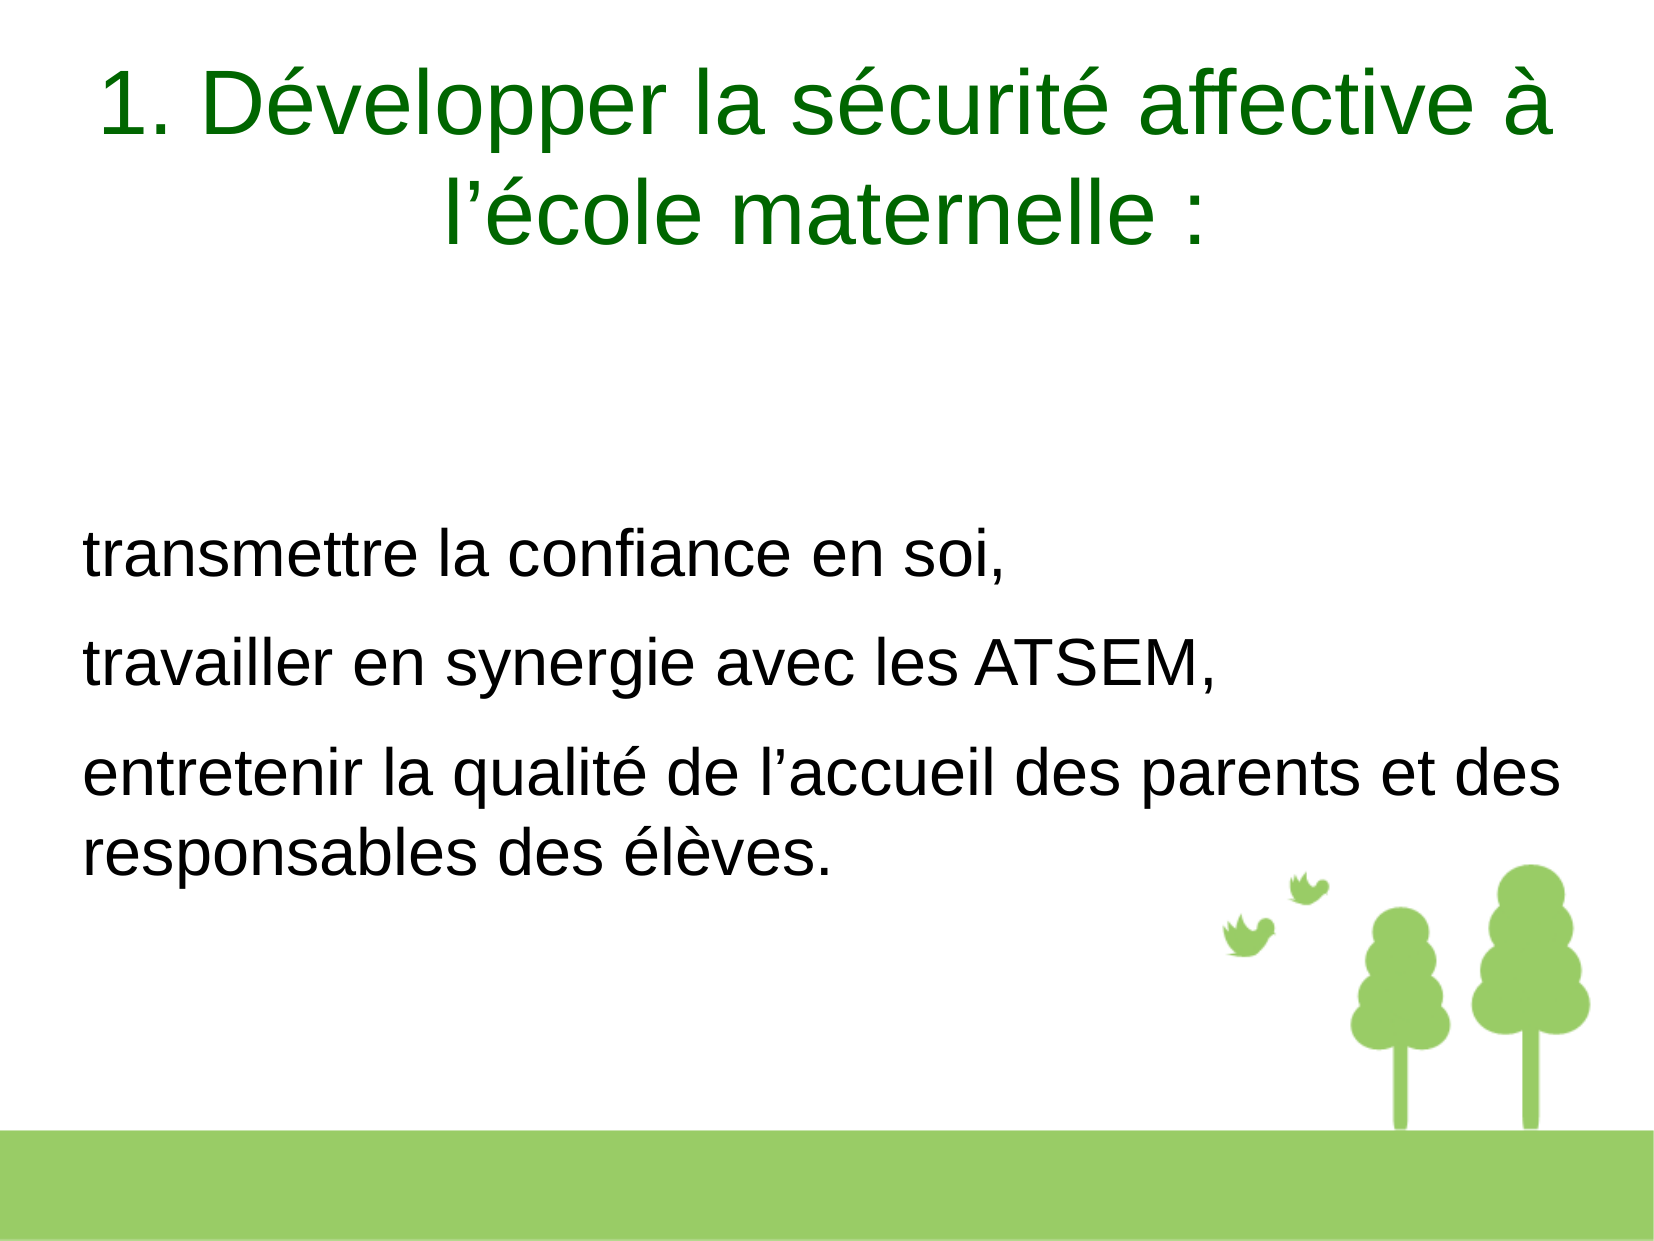

# 1. Développer la sécurité affective à l’école maternelle :
transmettre la confiance en soi,
travailler en synergie avec les ATSEM,
entretenir la qualité de l’accueil des parents et des responsables des élèves.